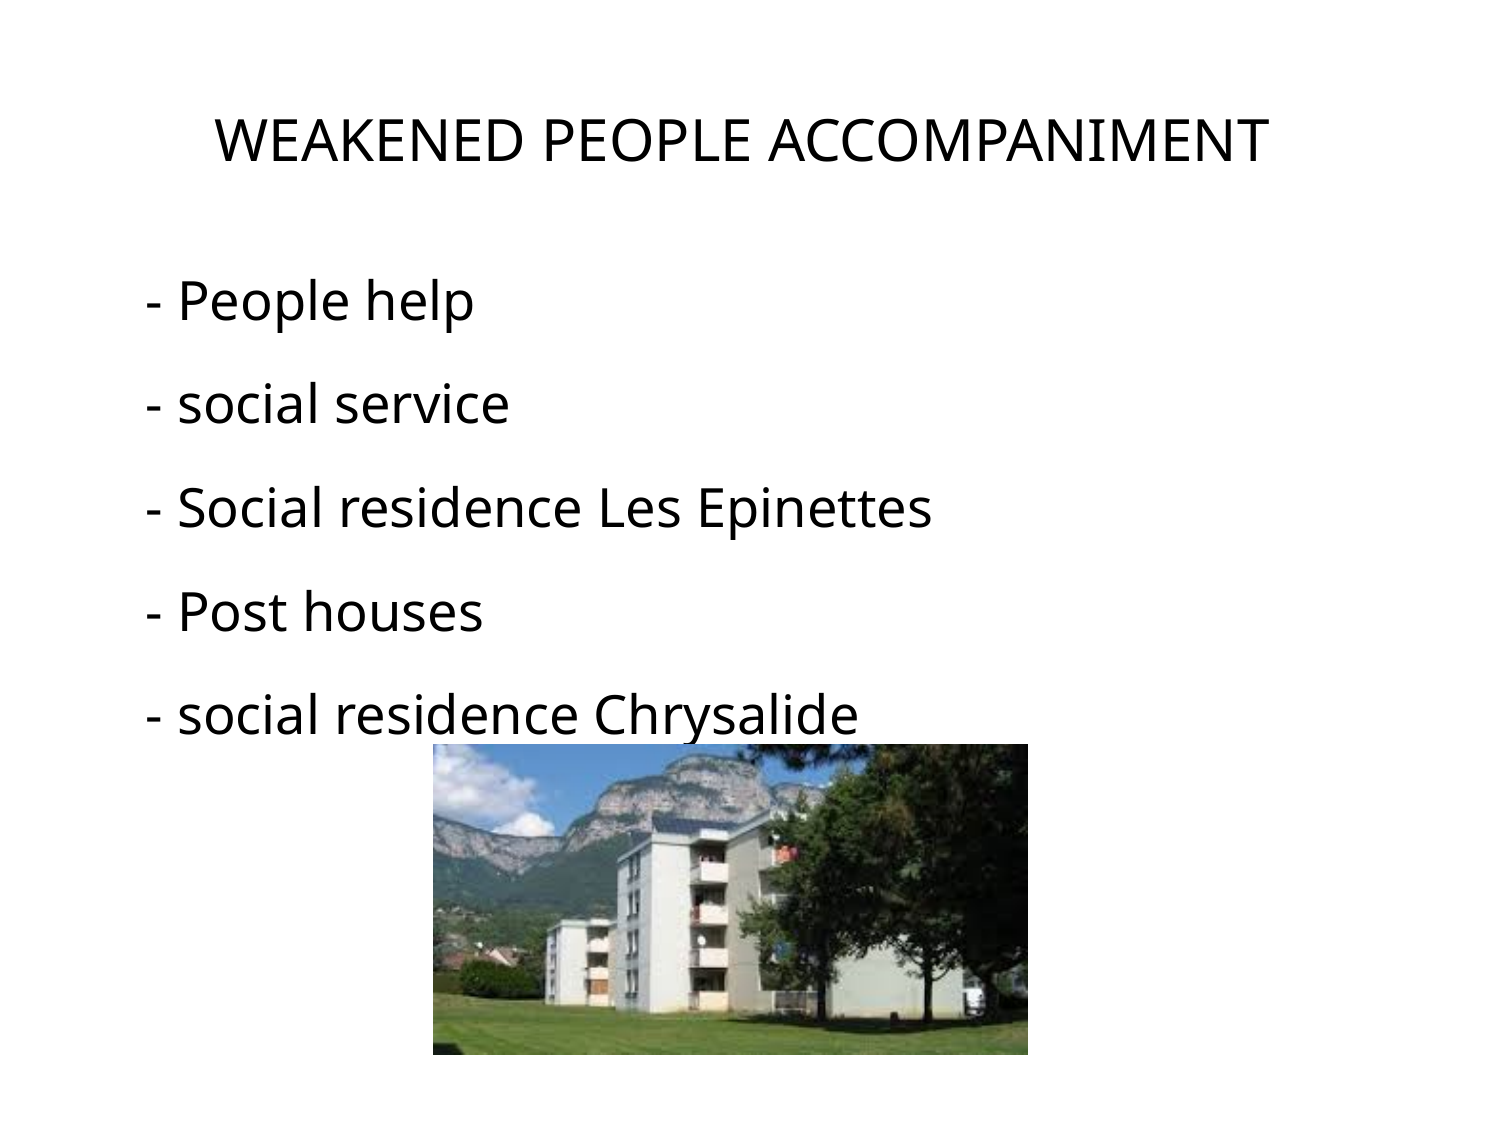

# WEAKENED PEOPLE ACCOMPANIMENT
- People help
- social service
- Social residence Les Epinettes
- Post houses
- social residence Chrysalide